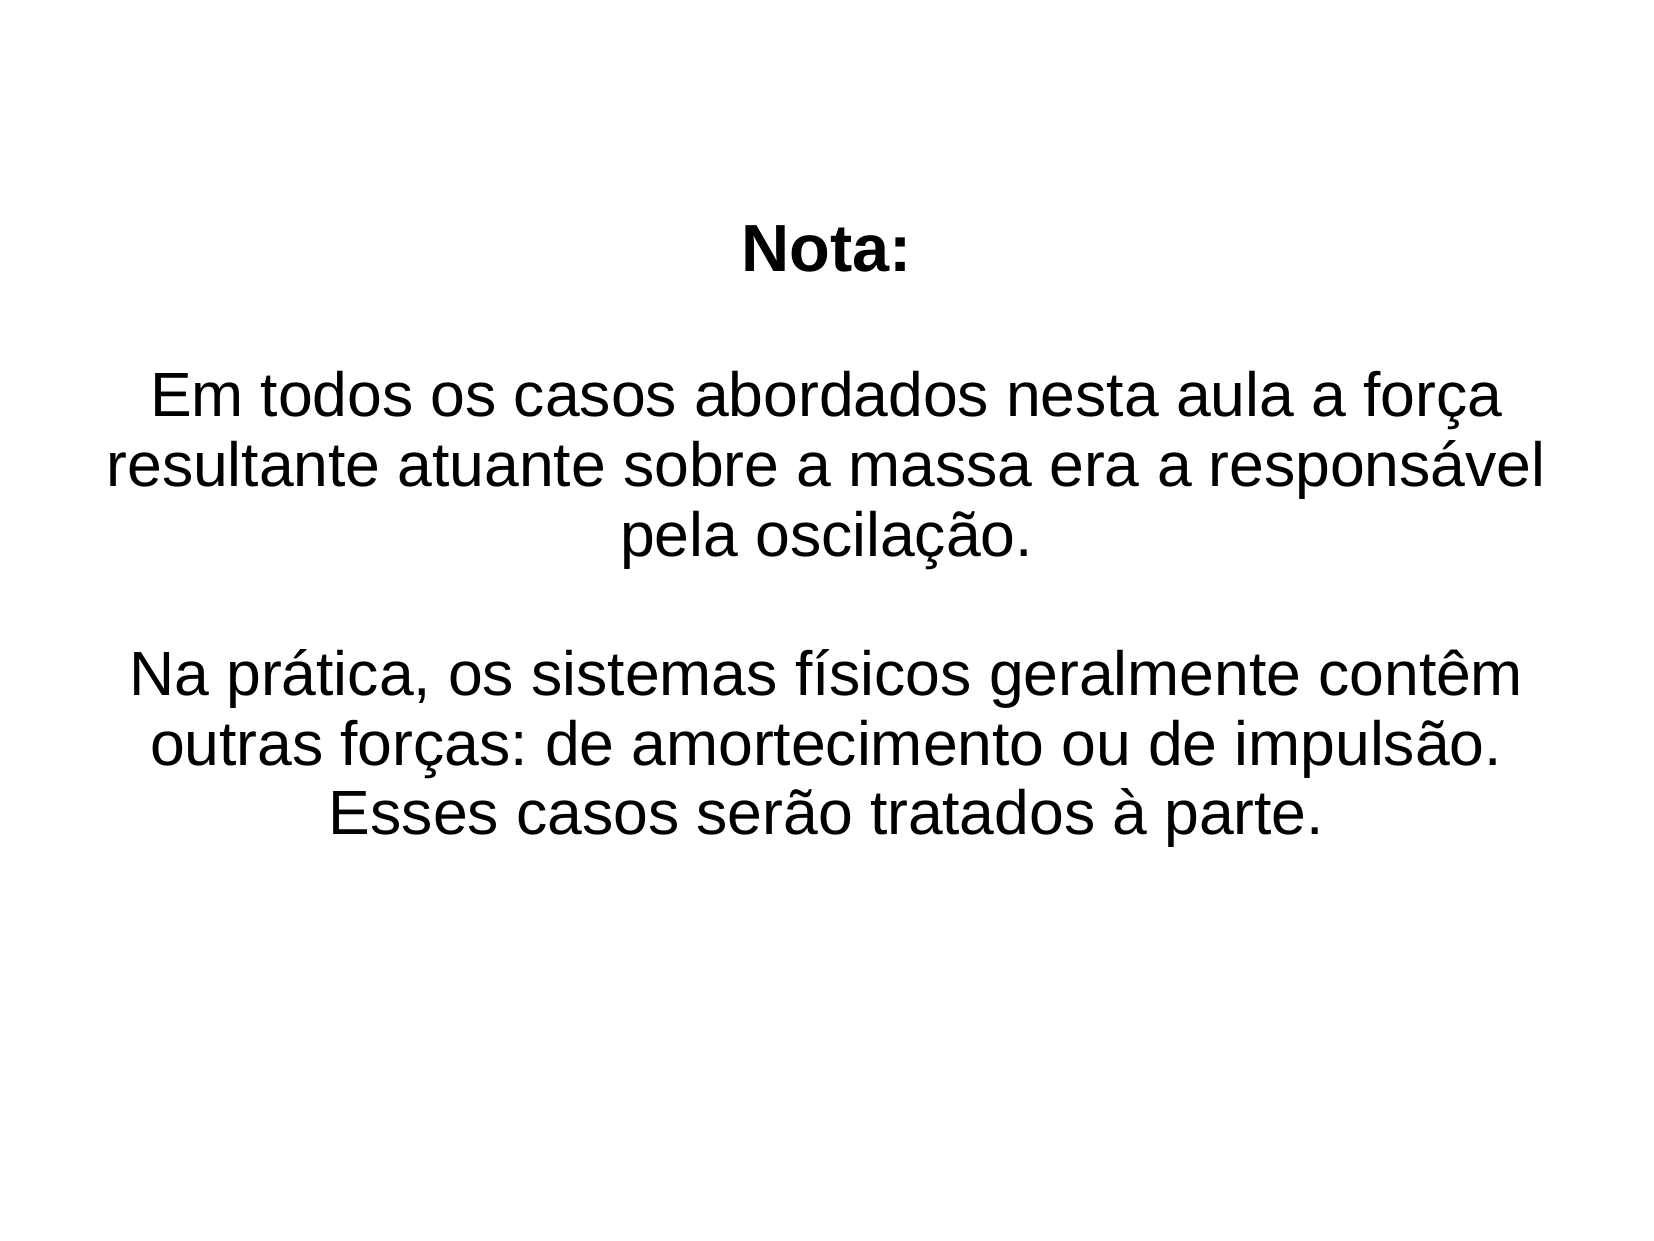

# Nota:
Em todos os casos abordados nesta aula a força resultante atuante sobre a massa era a responsável pela oscilação.
Na prática, os sistemas físicos geralmente contêm outras forças: de amortecimento ou de impulsão. Esses casos serão tratados à parte.